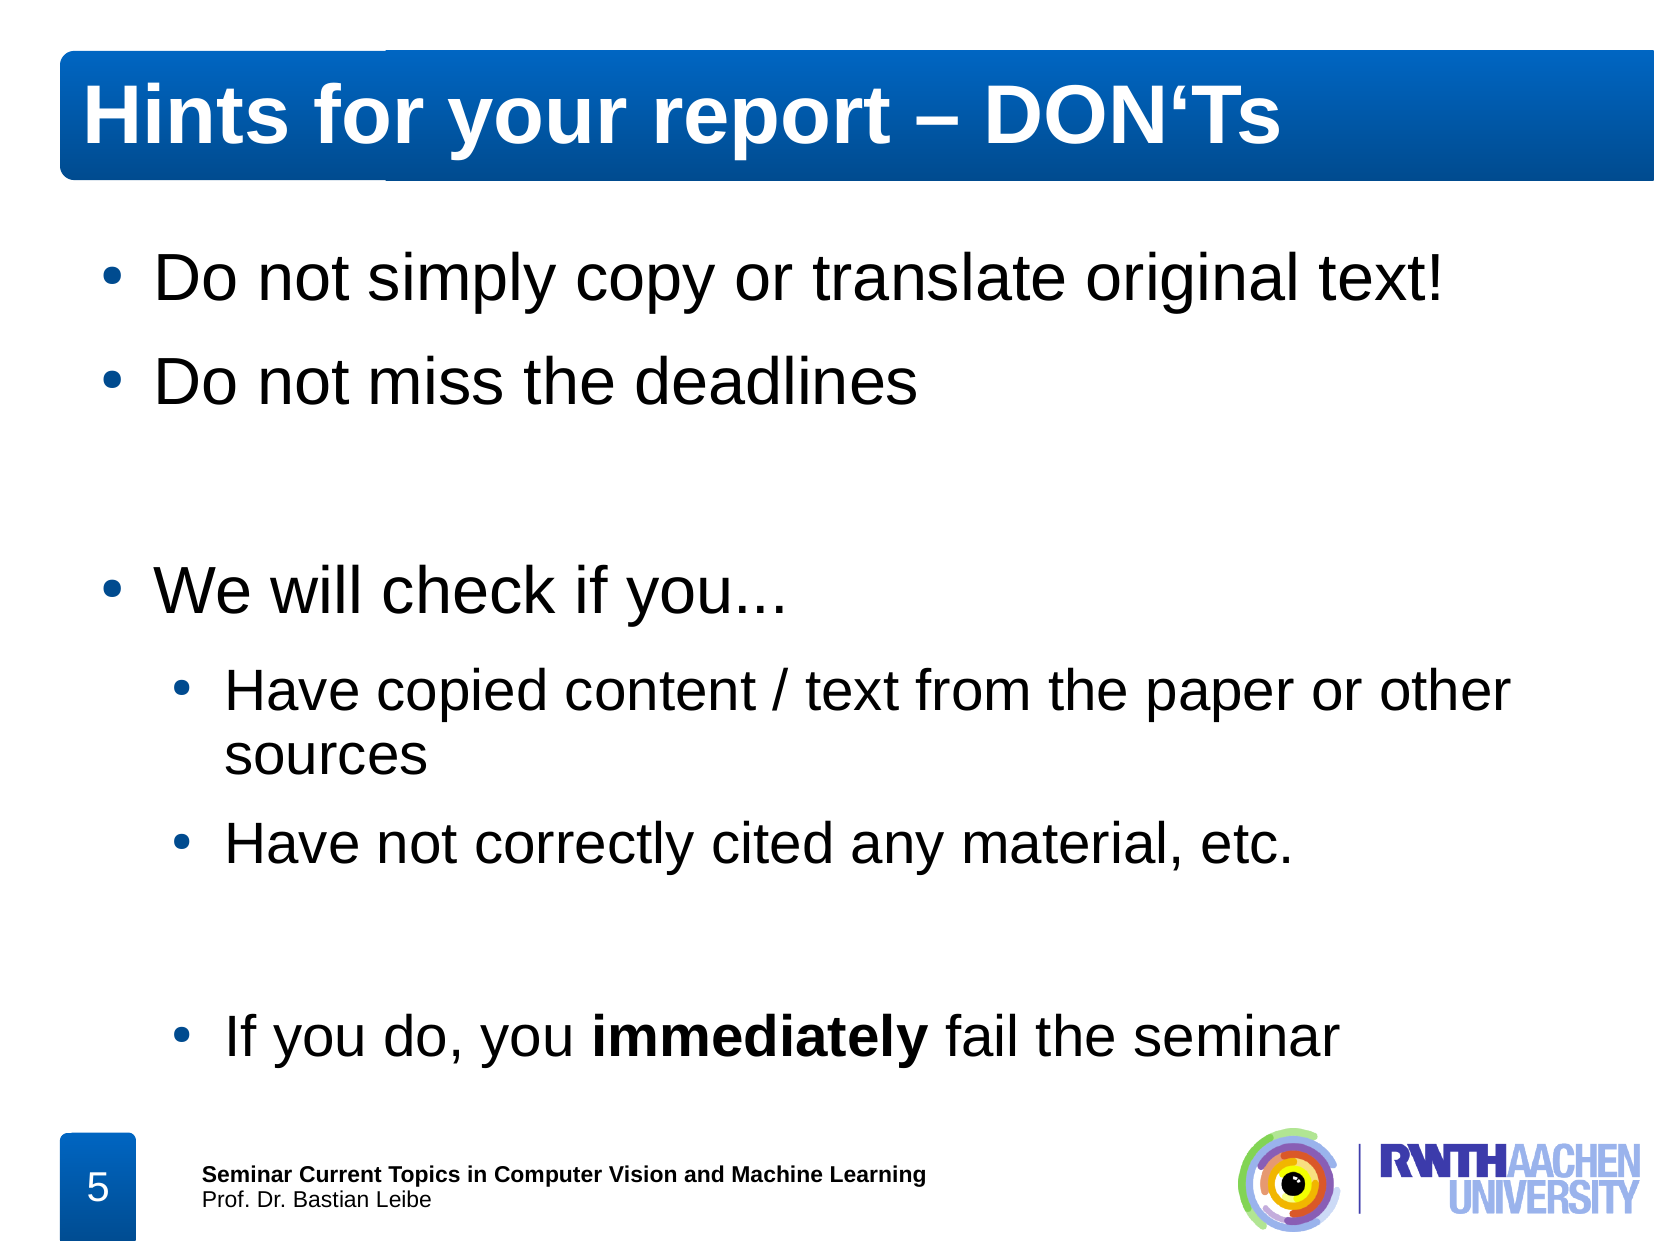

# Hints for your report – DON‘Ts
Do not simply copy or translate original text!
Do not miss the deadlines
We will check if you...
Have copied content / text from the paper or other sources
Have not correctly cited any material, etc.
If you do, you immediately fail the seminar
5
TGF 2015 | October 29, 2015 | Delft